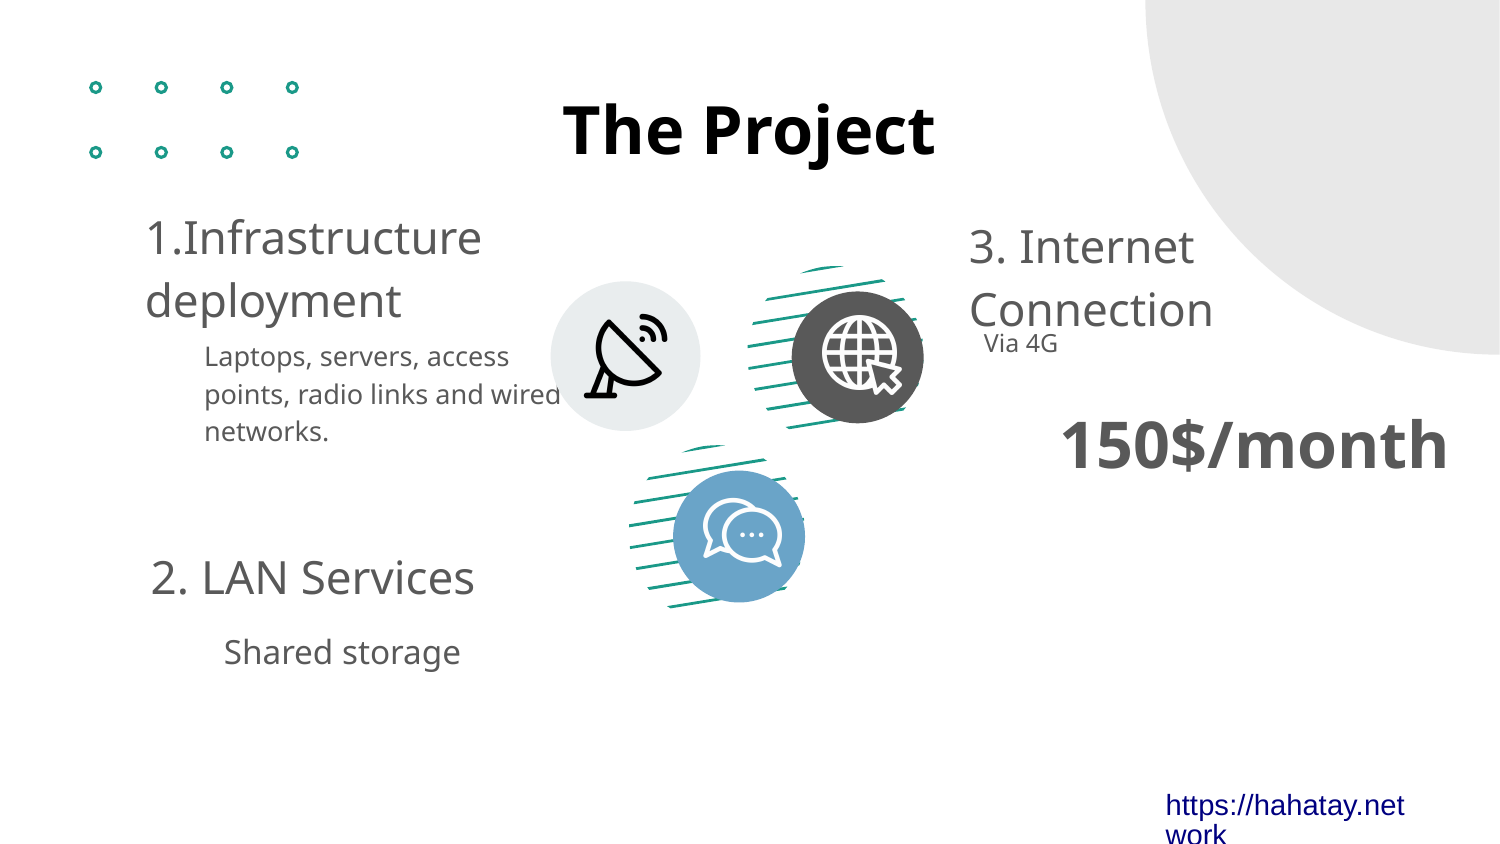

# The Project
1.Infrastructure deployment
3. Internet Connection
Via 4G
Laptops, servers, access points, radio links and wired networks.
150$/month
2. LAN Services
Shared storage